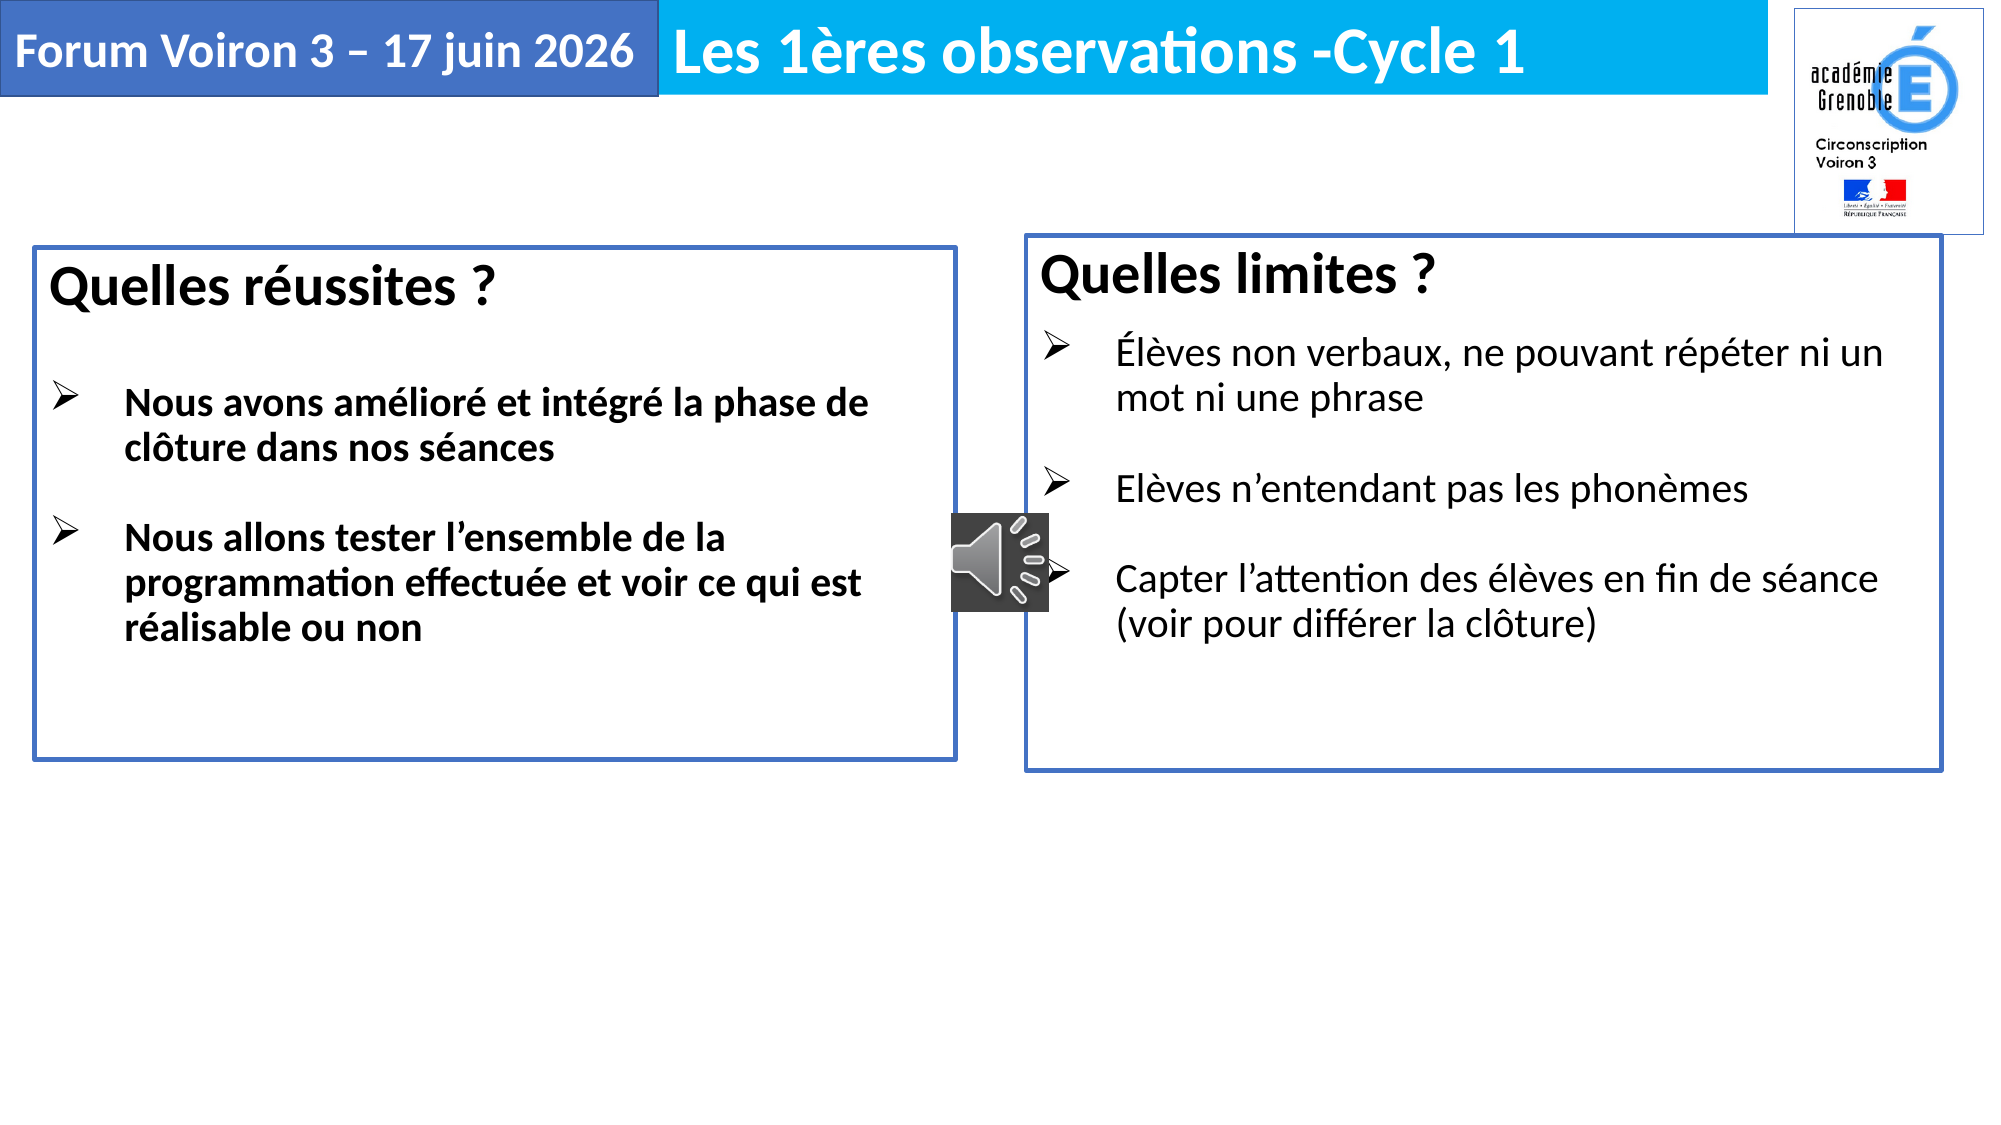

Forum Voiron 3 – 17 juin 2026
Les 1ères observations -Cycle 1
Quelles limites ?
Élèves non verbaux, ne pouvant répéter ni un mot ni une phrase
Elèves n’entendant pas les phonèmes
Capter l’attention des élèves en fin de séance (voir pour différer la clôture)
Quelles réussites ?
Nous avons amélioré et intégré la phase de clôture dans nos séances
Nous allons tester l’ensemble de la programmation effectuée et voir ce qui est réalisable ou non